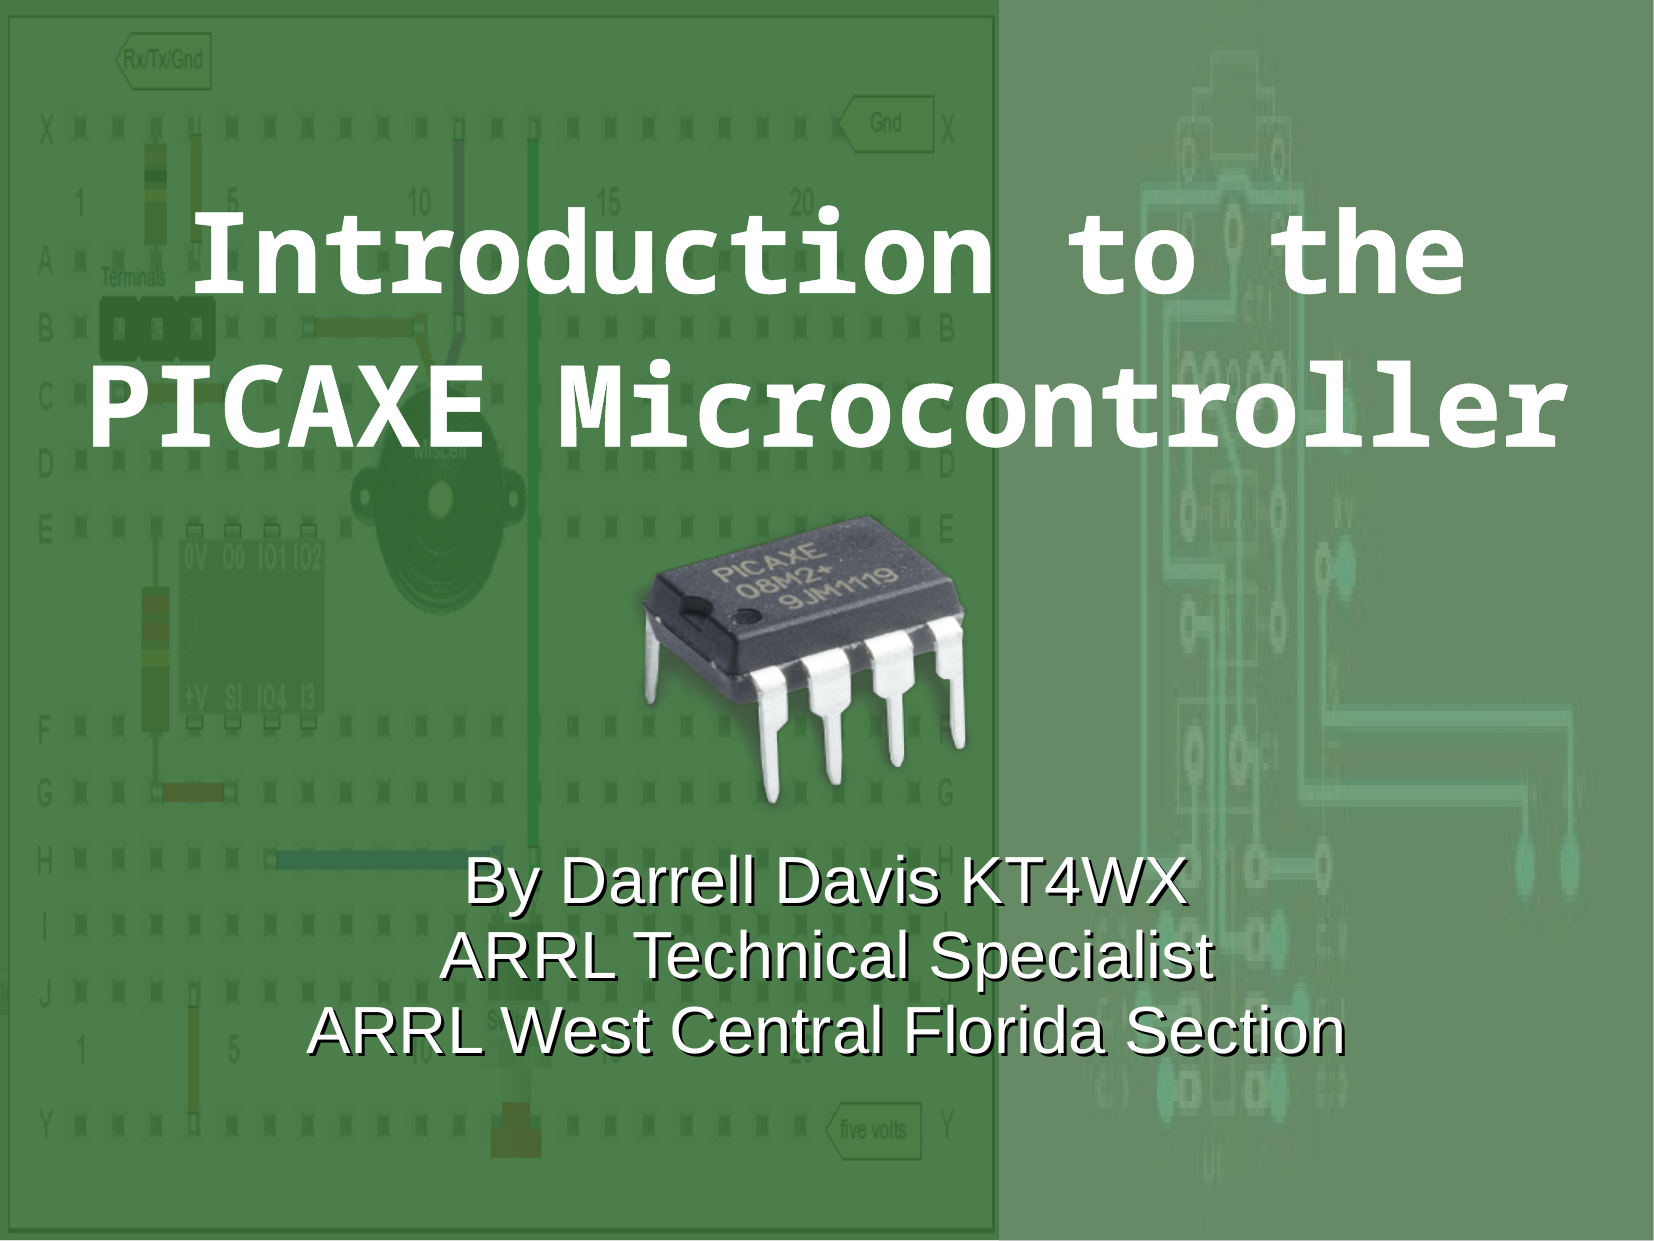

# Introduction to the
PICAXE Microcontroller
By Darrell Davis KT4WX
ARRL Technical Specialist
ARRL West Central Florida Section